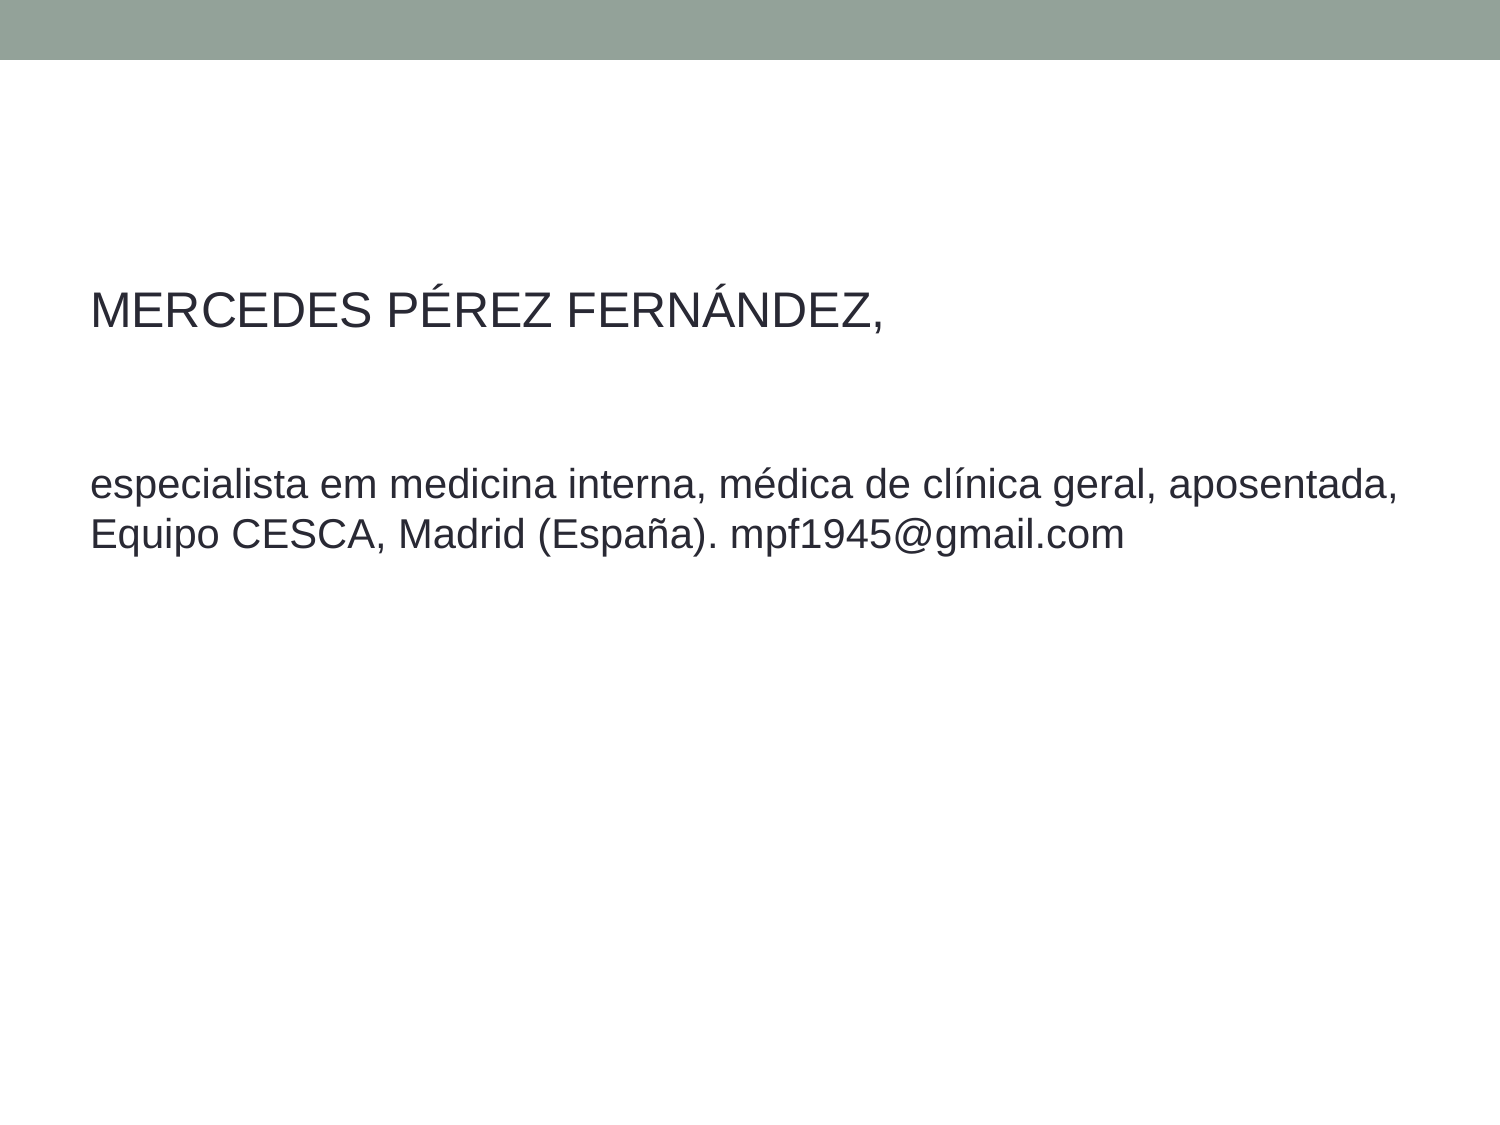

# MERCEDES PÉREZ FERNÁNDEZ,
especialista em medicina interna, médica de clínica geral, aposentada, Equipo CESCA, Madrid (España). mpf1945@gmail.com